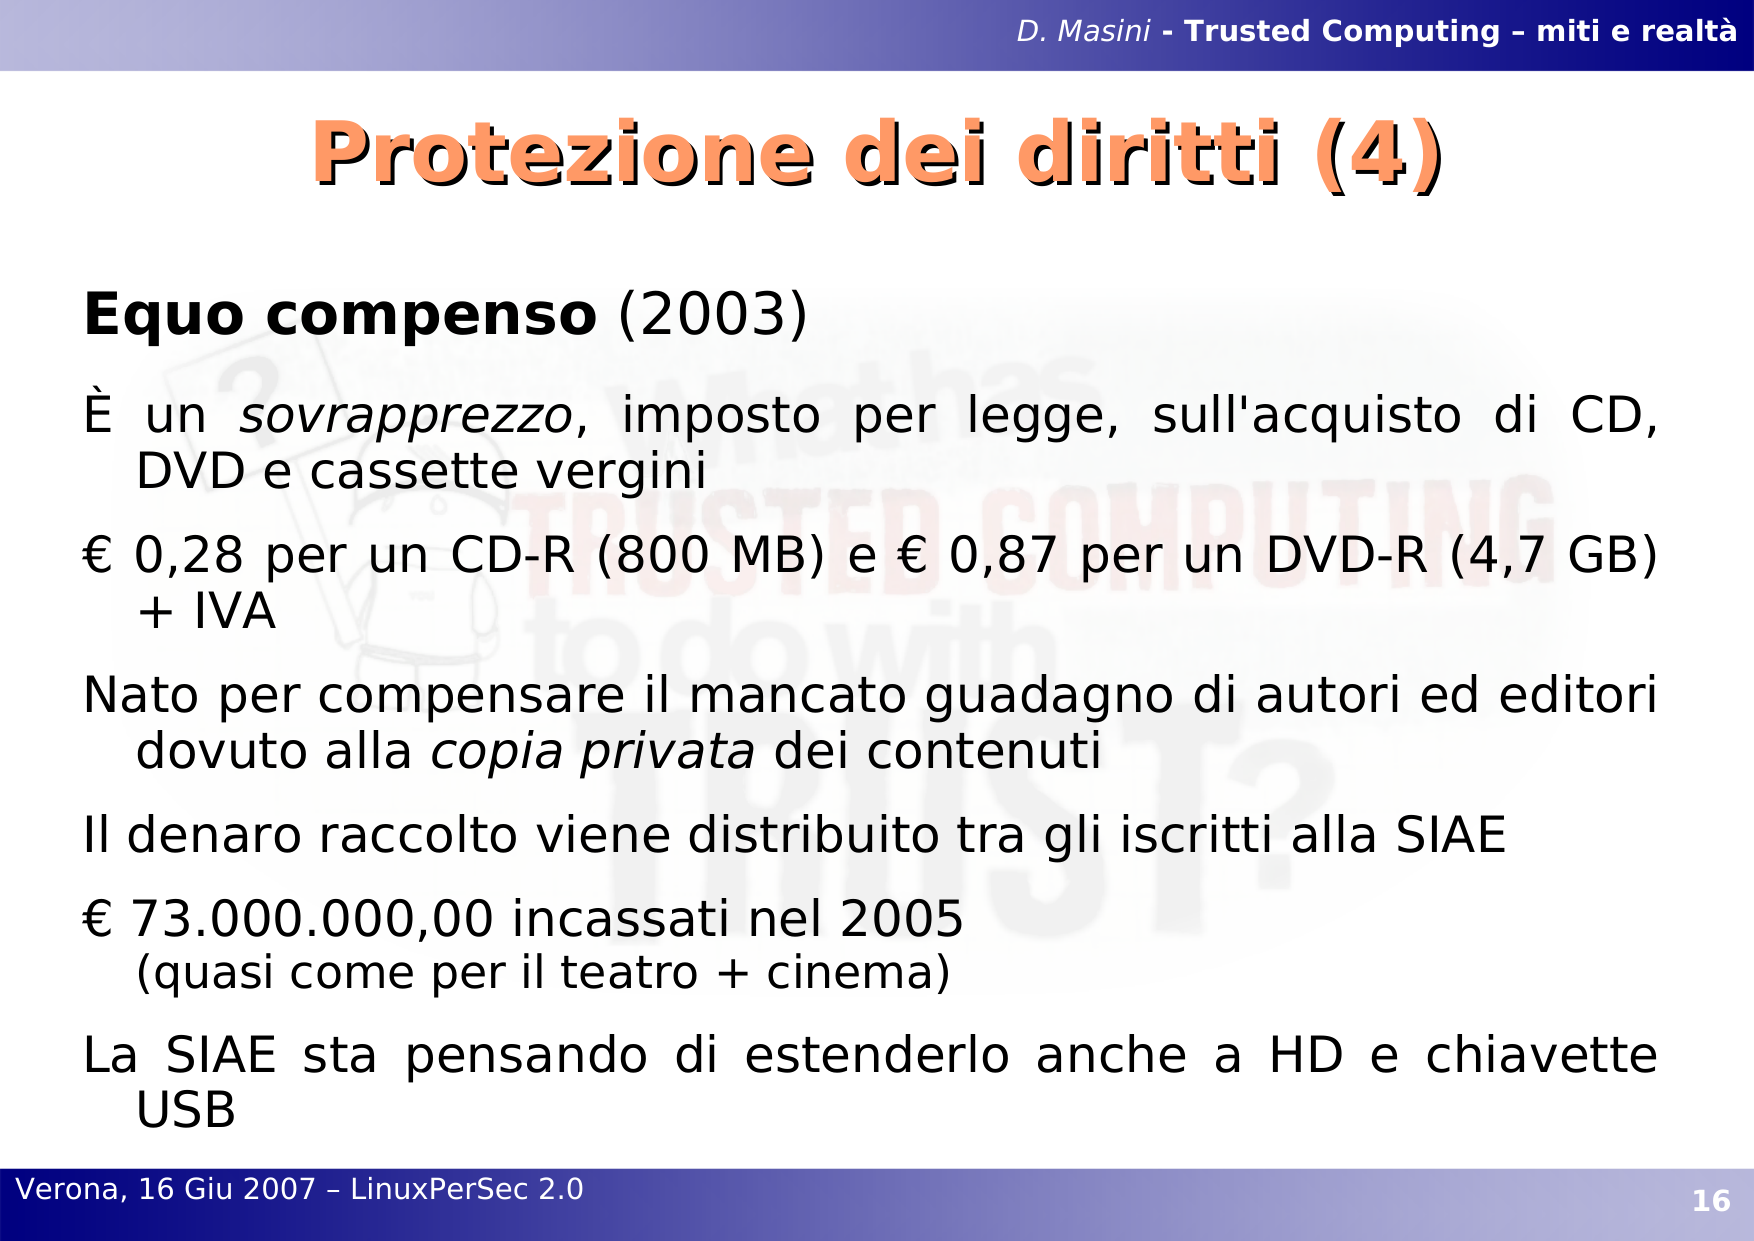

# Protezione dei diritti (4)
Equo compenso (2003)
È un sovrapprezzo, imposto per legge, sull'acquisto di CD, DVD e cassette vergini
€ 0,28 per un CD-R (800 MB) e € 0,87 per un DVD-R (4,7 GB) + IVA
Nato per compensare il mancato guadagno di autori ed editori dovuto alla copia privata dei contenuti
Il denaro raccolto viene distribuito tra gli iscritti alla SIAE
€ 73.000.000,00 incassati nel 2005
(quasi come per il teatro + cinema)
La SIAE sta pensando di estenderlo anche a HD e chiavette USB